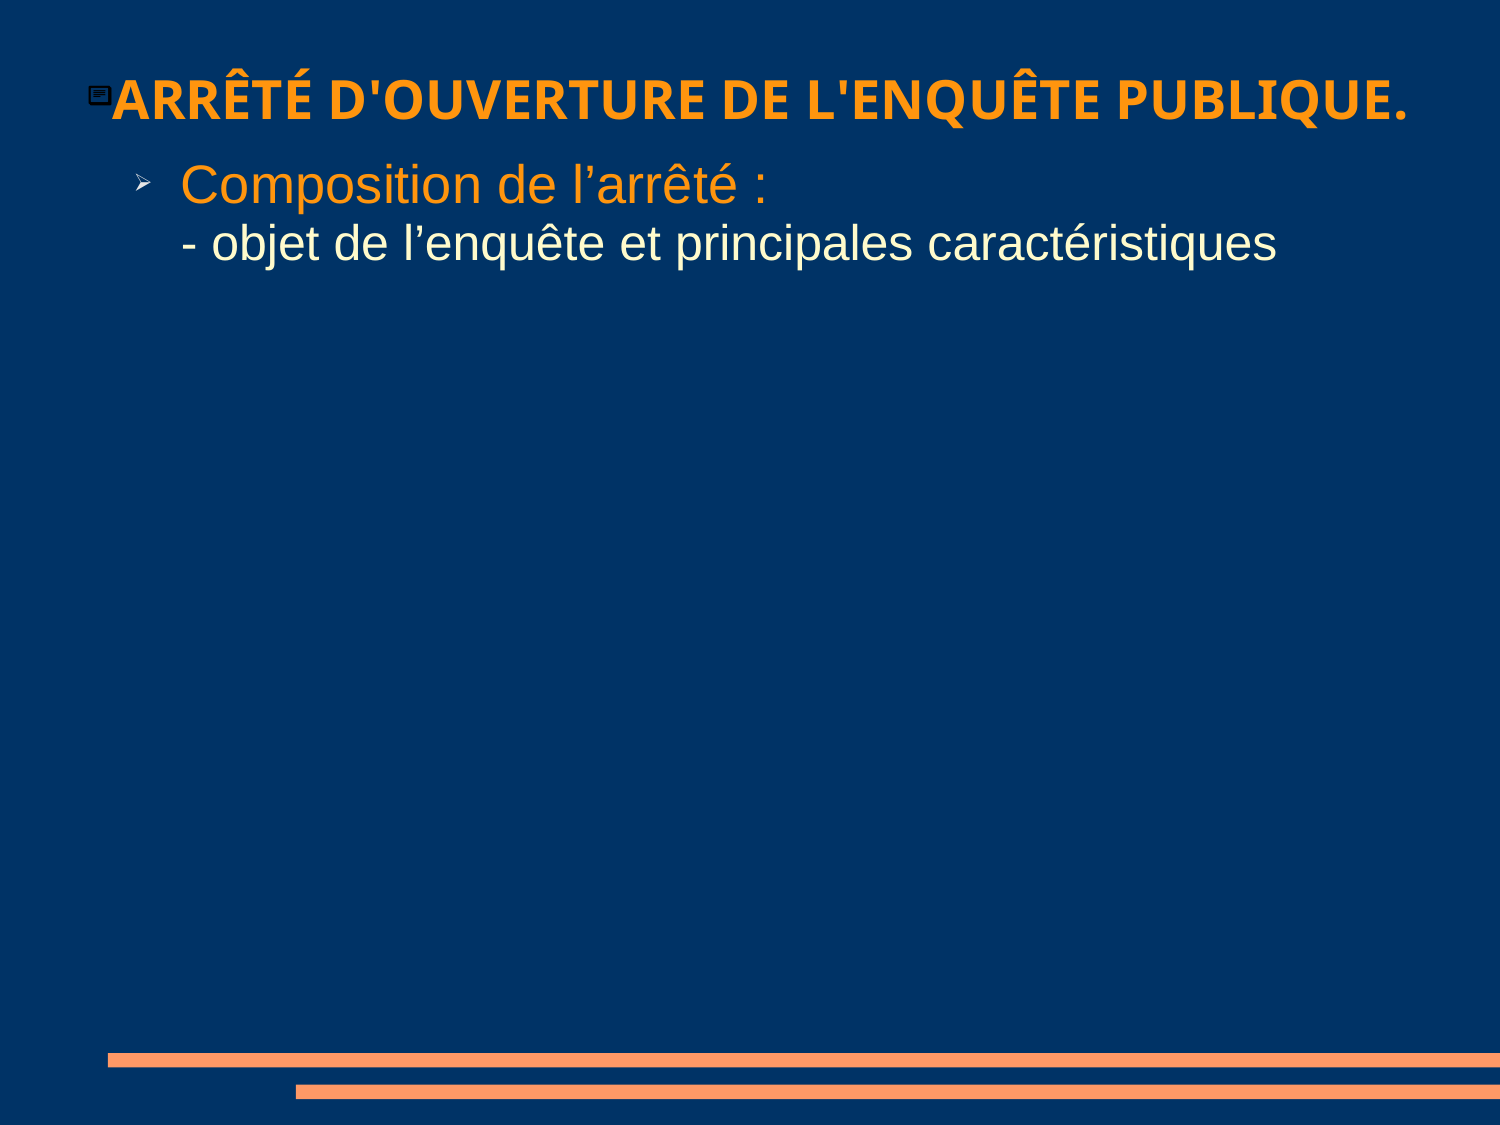

# ARRÊTÉ D'OUVERTURE DE L'ENQUÊTE PUBLIQUE.
Composition de l’arrêté :
- objet de l’enquête et principales caractéristiques